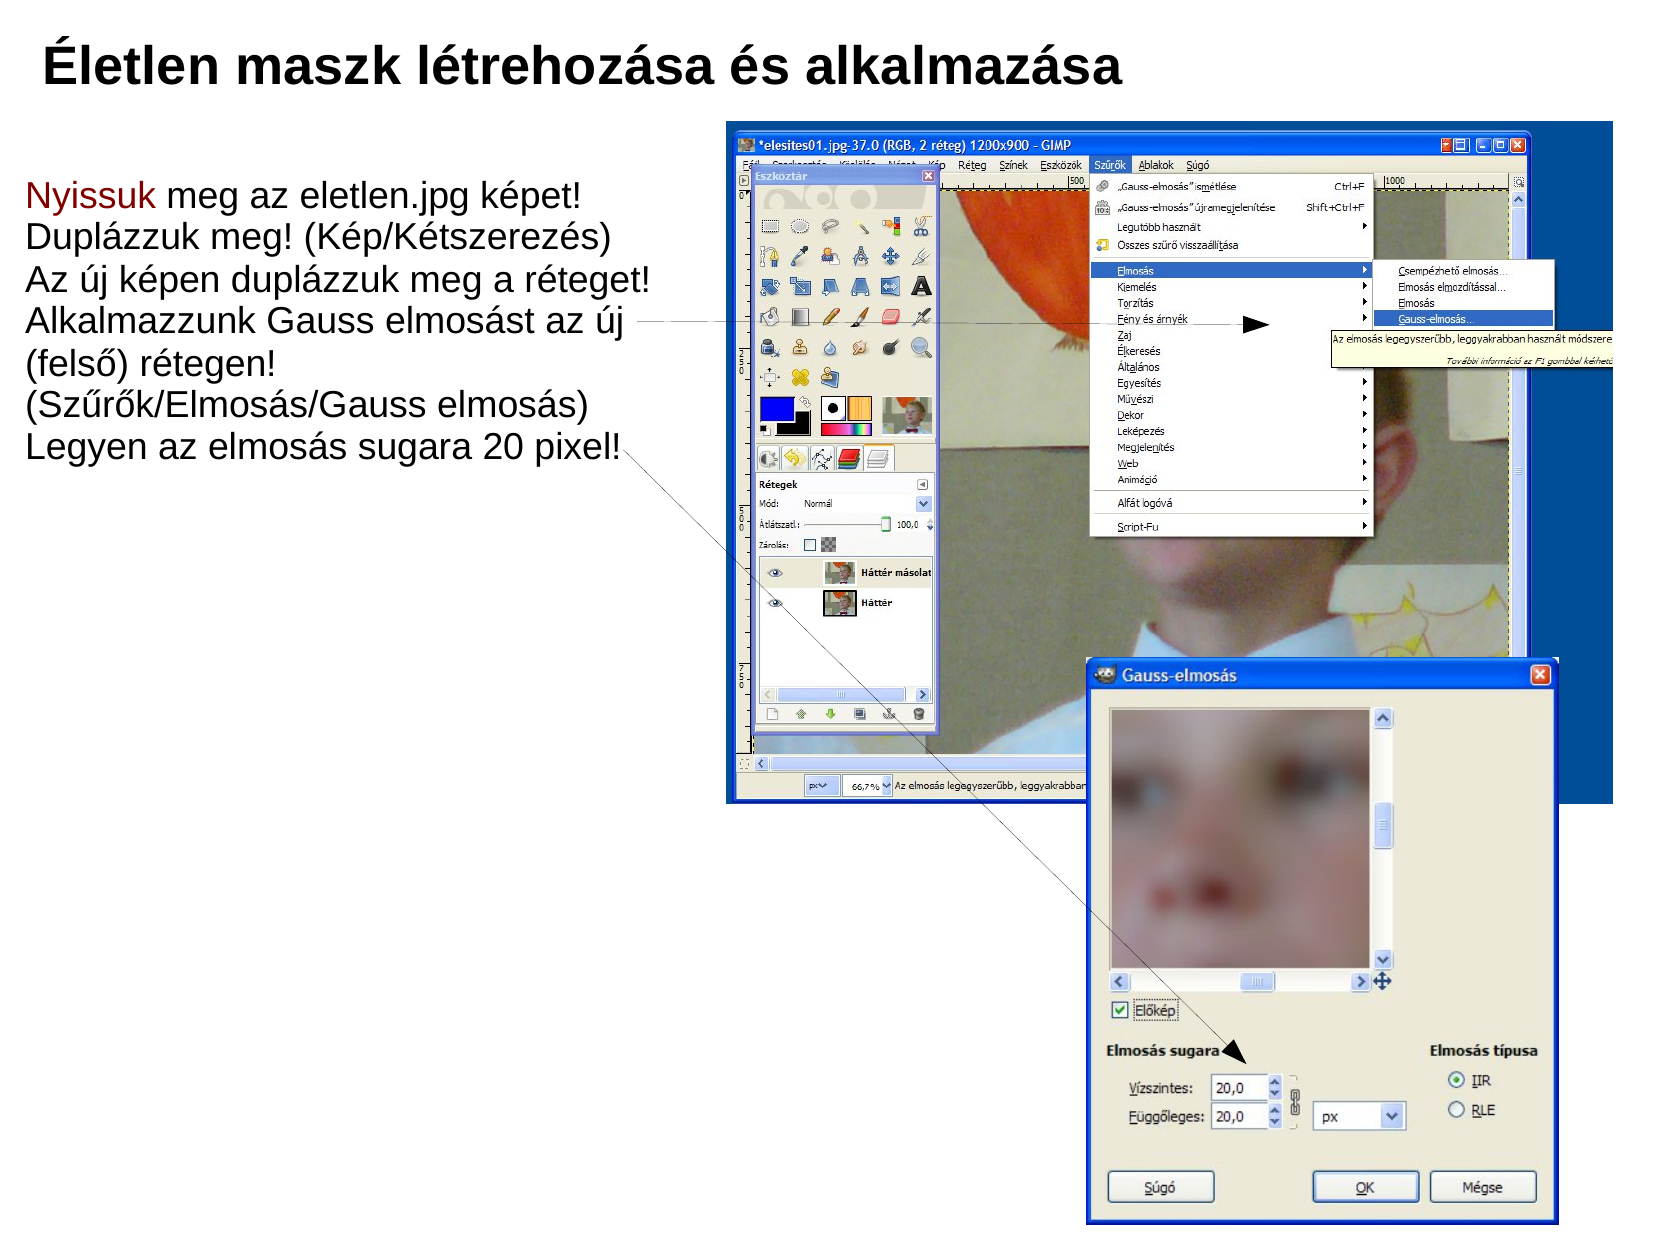

Életlen maszk létrehozása és alkalmazása
Nyissuk meg az eletlen.jpg képet!
Duplázzuk meg! (Kép/Kétszerezés)
Az új képen duplázzuk meg a réteget!
Alkalmazzunk Gauss elmosást az új
(felső) rétegen!
(Szűrők/Elmosás/Gauss elmosás)
Legyen az elmosás sugara 20 pixel!